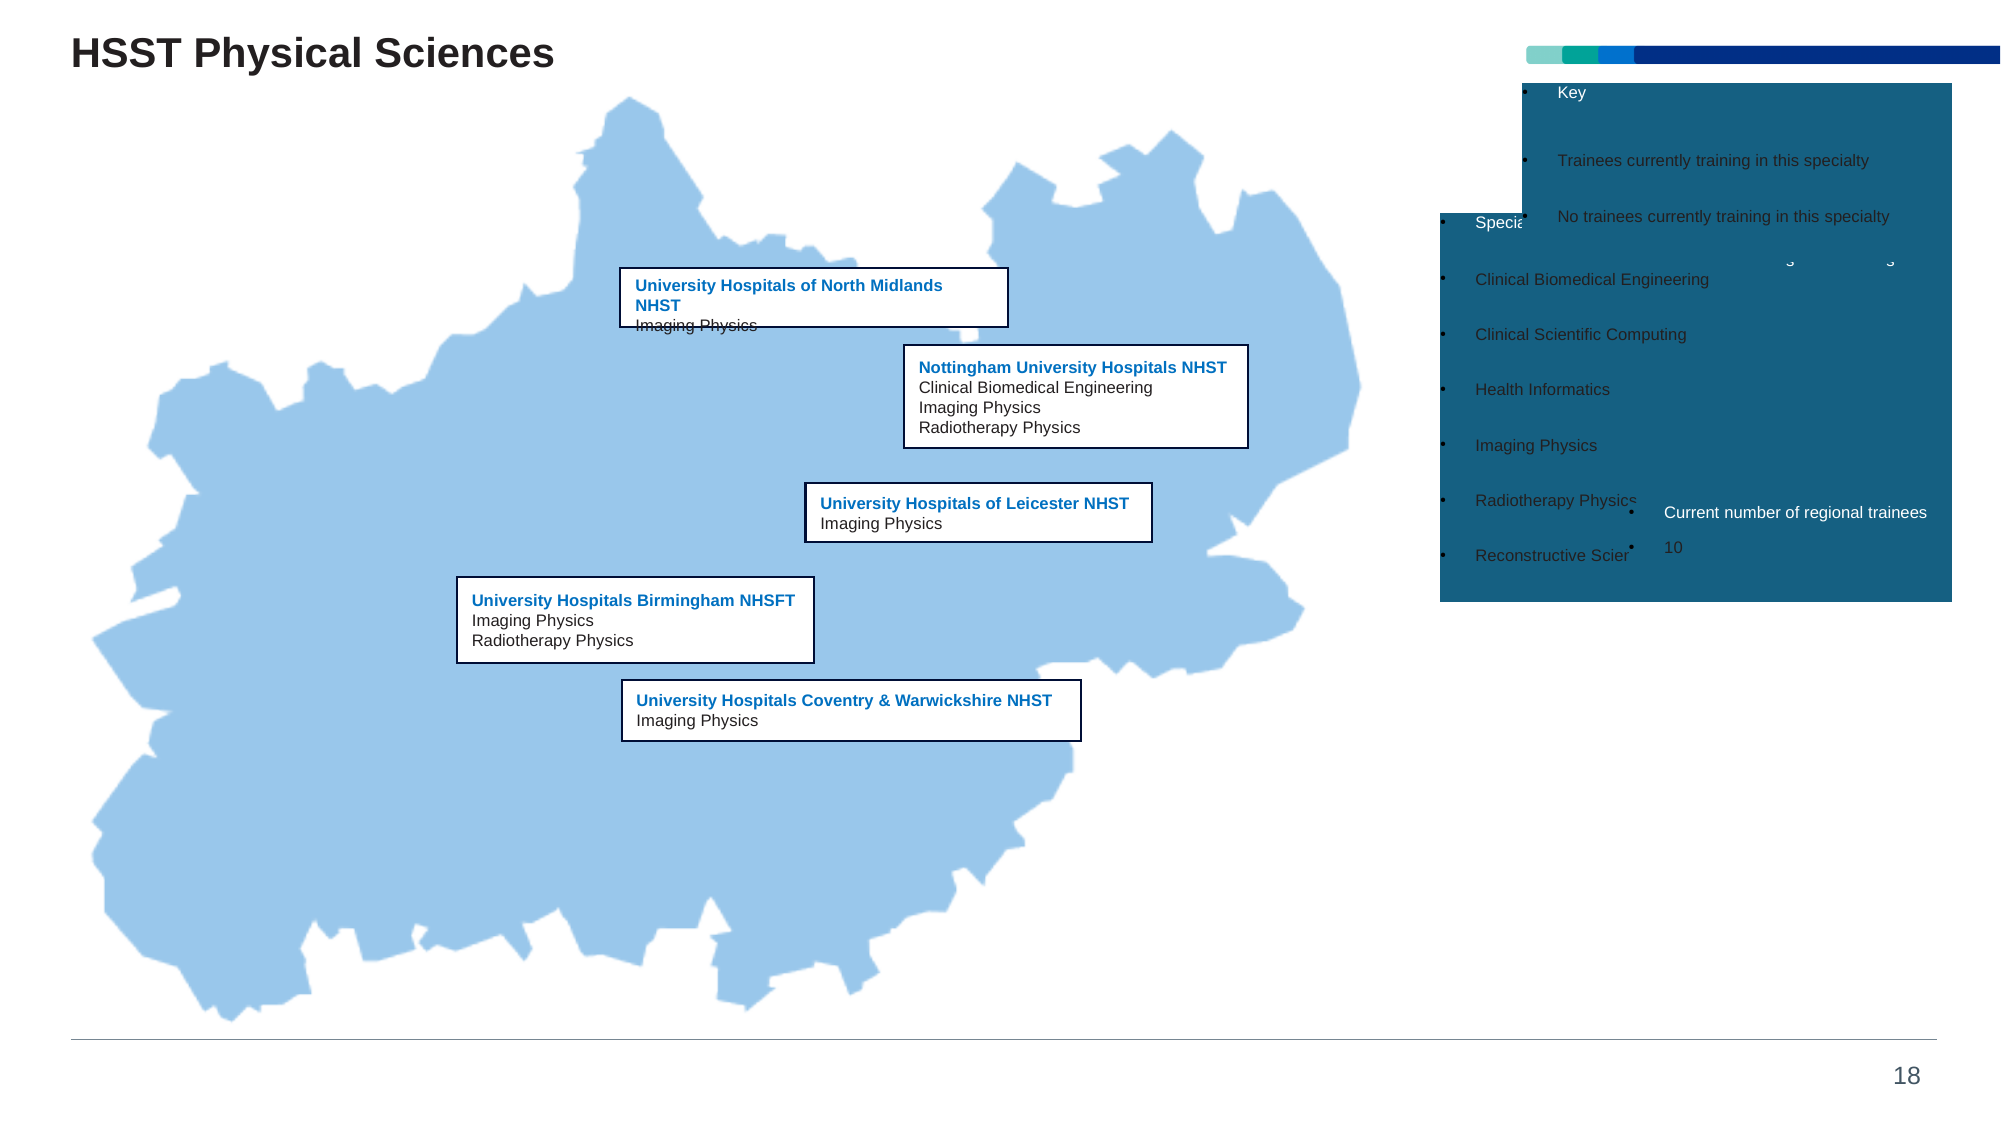

# HSST Physical Sciences
| Key | |
| --- | --- |
| Trainees currently training in this specialty | |
| No trainees currently training in this specialty | |
| Specialty | West Midlands | East Midlands |
| --- | --- | --- |
| Clinical Biomedical Engineering | | |
| Clinical Scientific Computing | | |
| Health Informatics | | |
| Imaging Physics | | |
| Radiotherapy Physics | | |
| Reconstructive Sciences | | |
University Hospitals of North Midlands NHST
Imaging Physics
Nottingham University Hospitals NHST
Clinical Biomedical Engineering
Imaging Physics
Radiotherapy Physics
University Hospitals of Leicester NHST
Imaging Physics
| Current number of regional trainees |
| --- |
| 10 |
University Hospitals Birmingham NHSFT
Imaging Physics
Radiotherapy Physics
University Hospitals Coventry & Warwickshire NHST
Imaging Physics